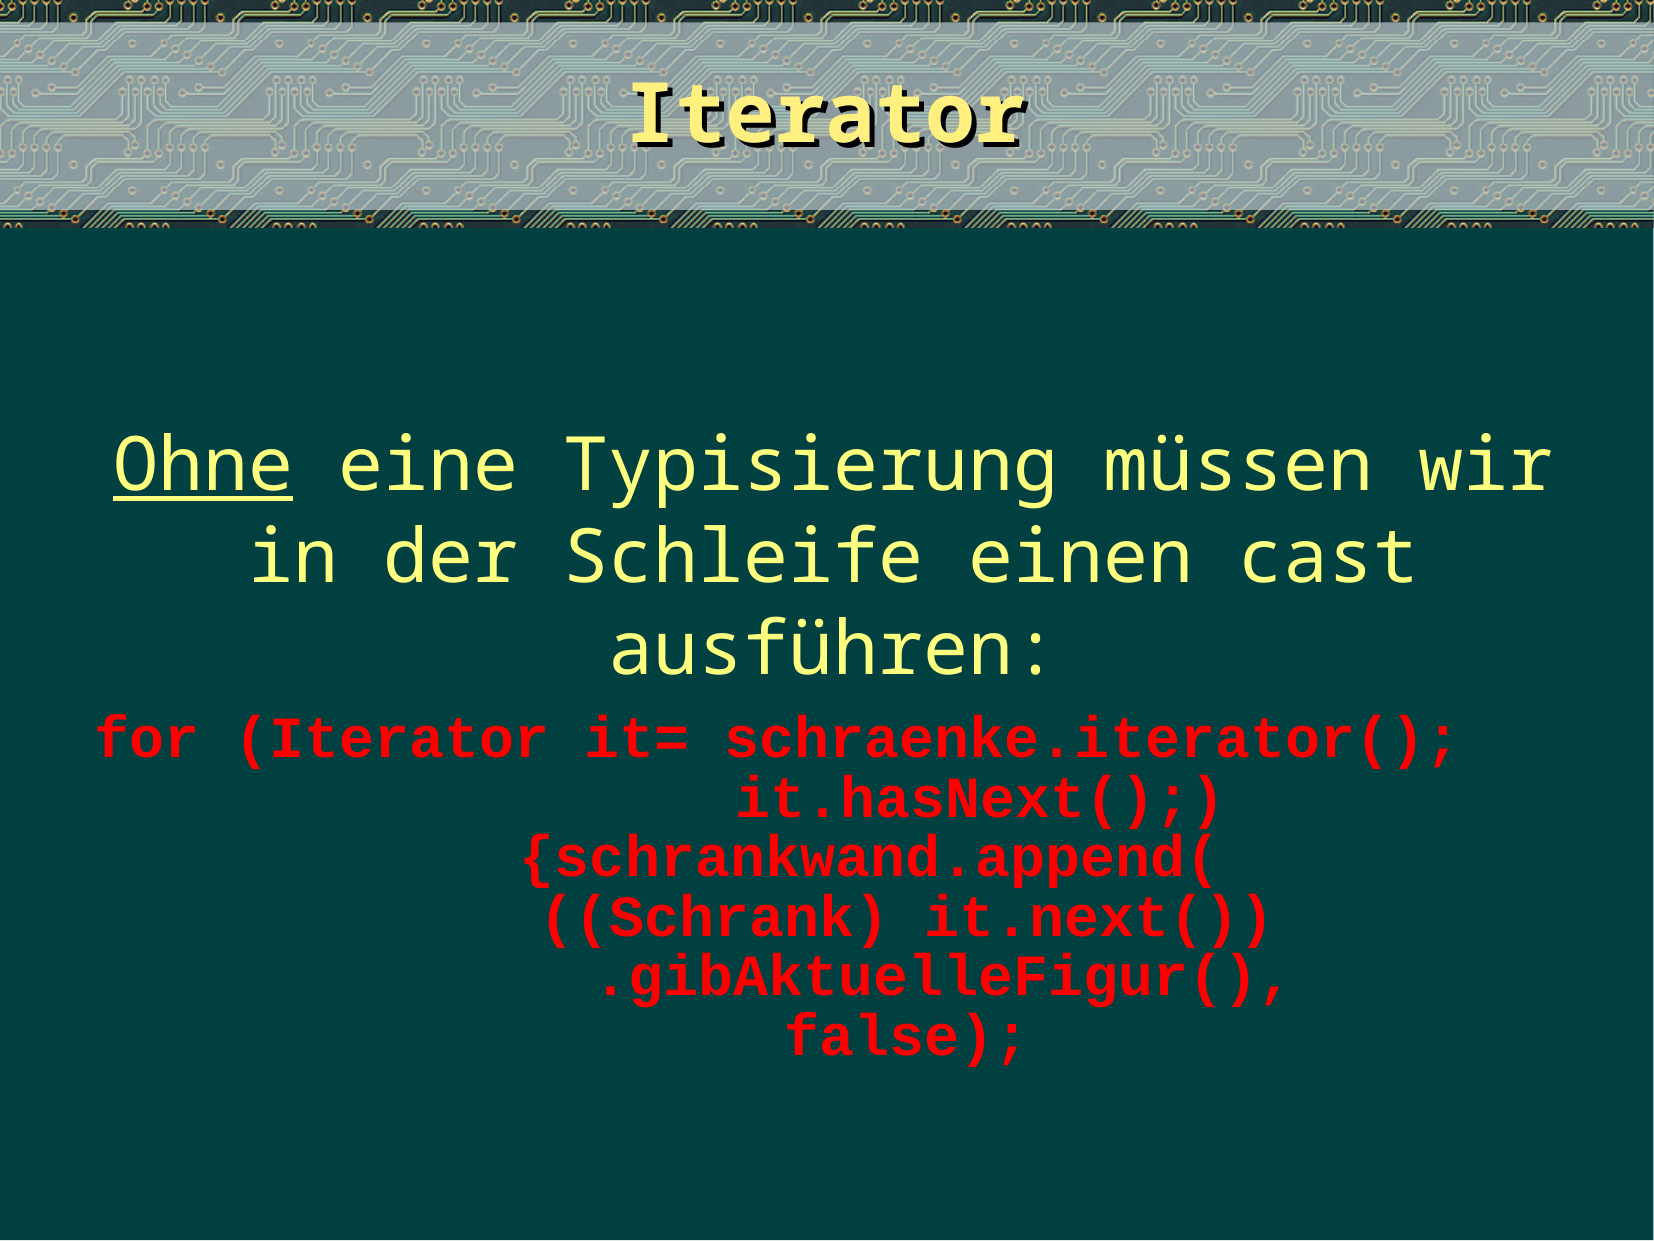

# Iterator
Ohne eine Typisierung müssen wir in der Schleife einen cast ausführen:
for (Iterator it= schraenke.iterator(); 					it.hasNext();)
	{schrankwand.append(
		((Schrank) it.next())
			.gibAktuelleFigur(),
		false);